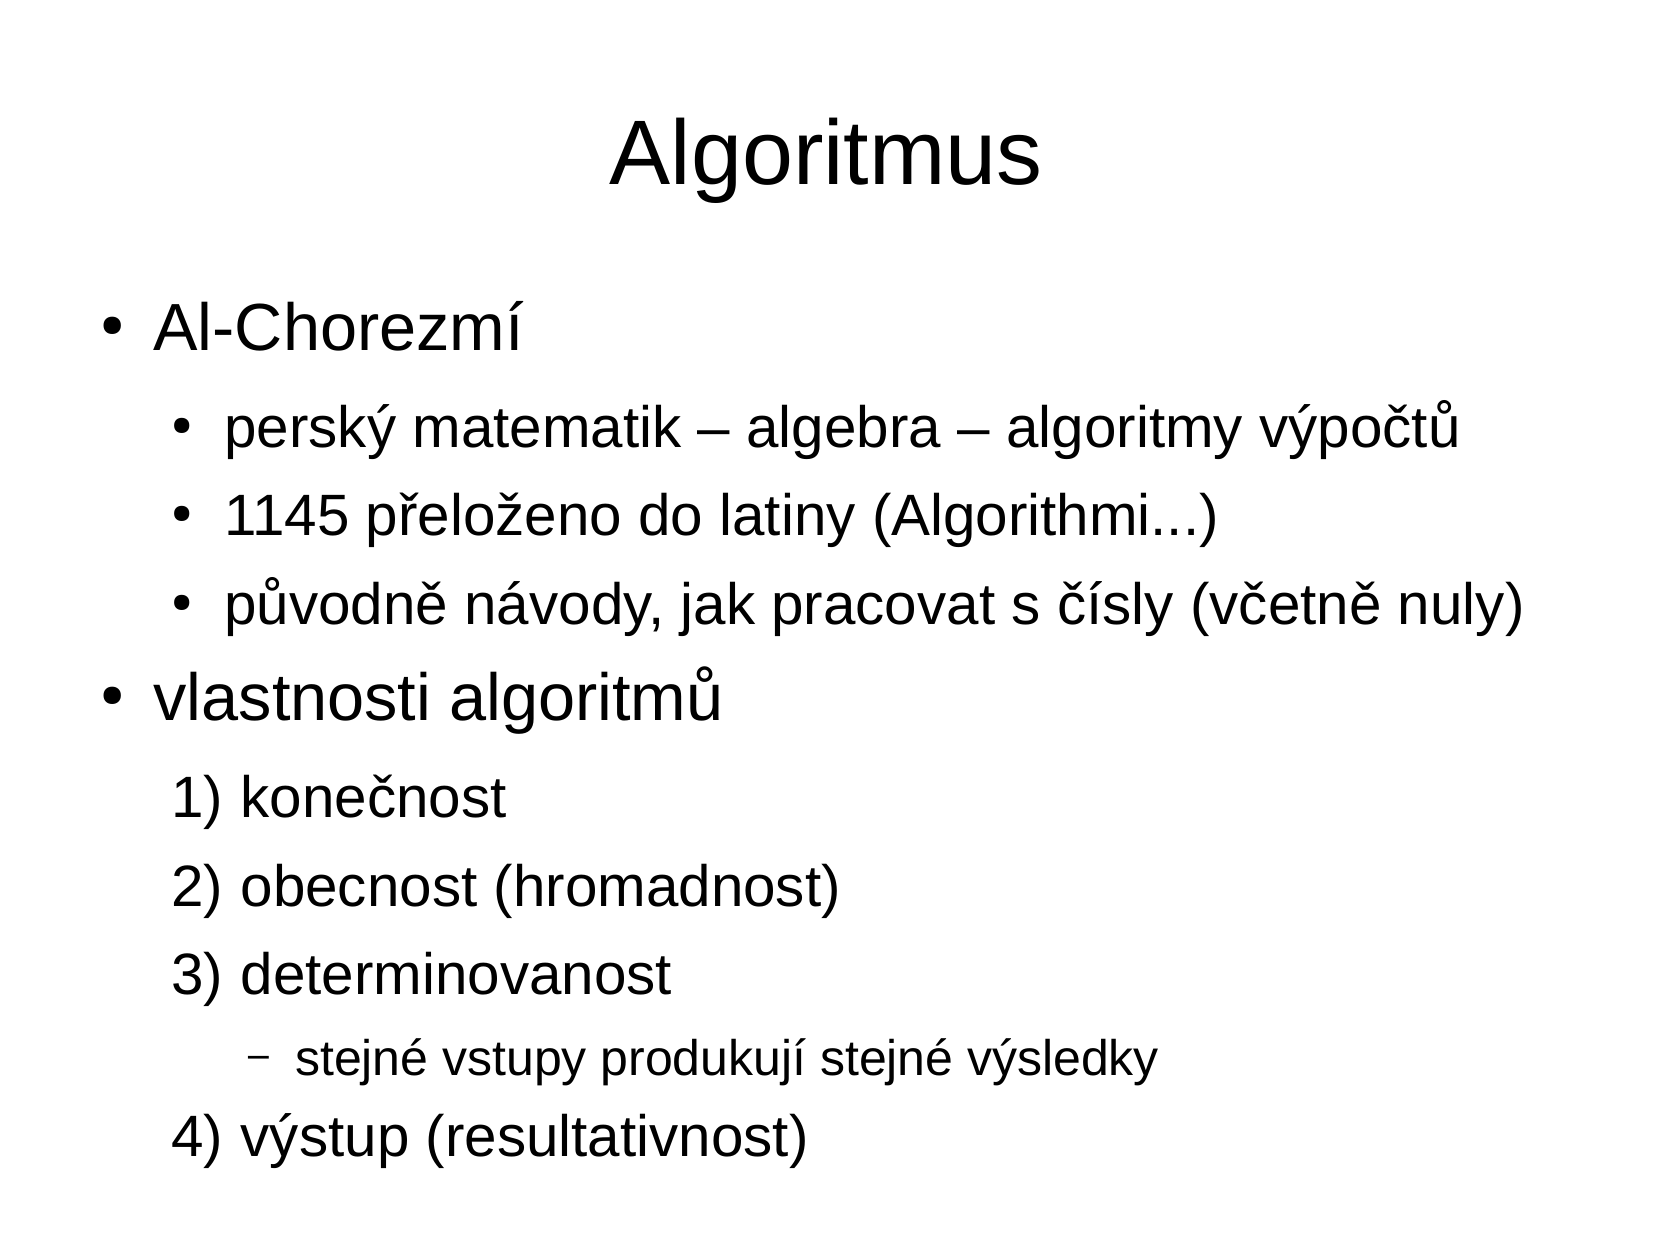

# Algoritmus
Al-Chorezmí
perský matematik – algebra – algoritmy výpočtů
1145 přeloženo do latiny (Algorithmi...)
původně návody, jak pracovat s čísly (včetně nuly)
vlastnosti algoritmů
 konečnost
 obecnost (hromadnost)
 determinovanost
stejné vstupy produkují stejné výsledky
 výstup (resultativnost)